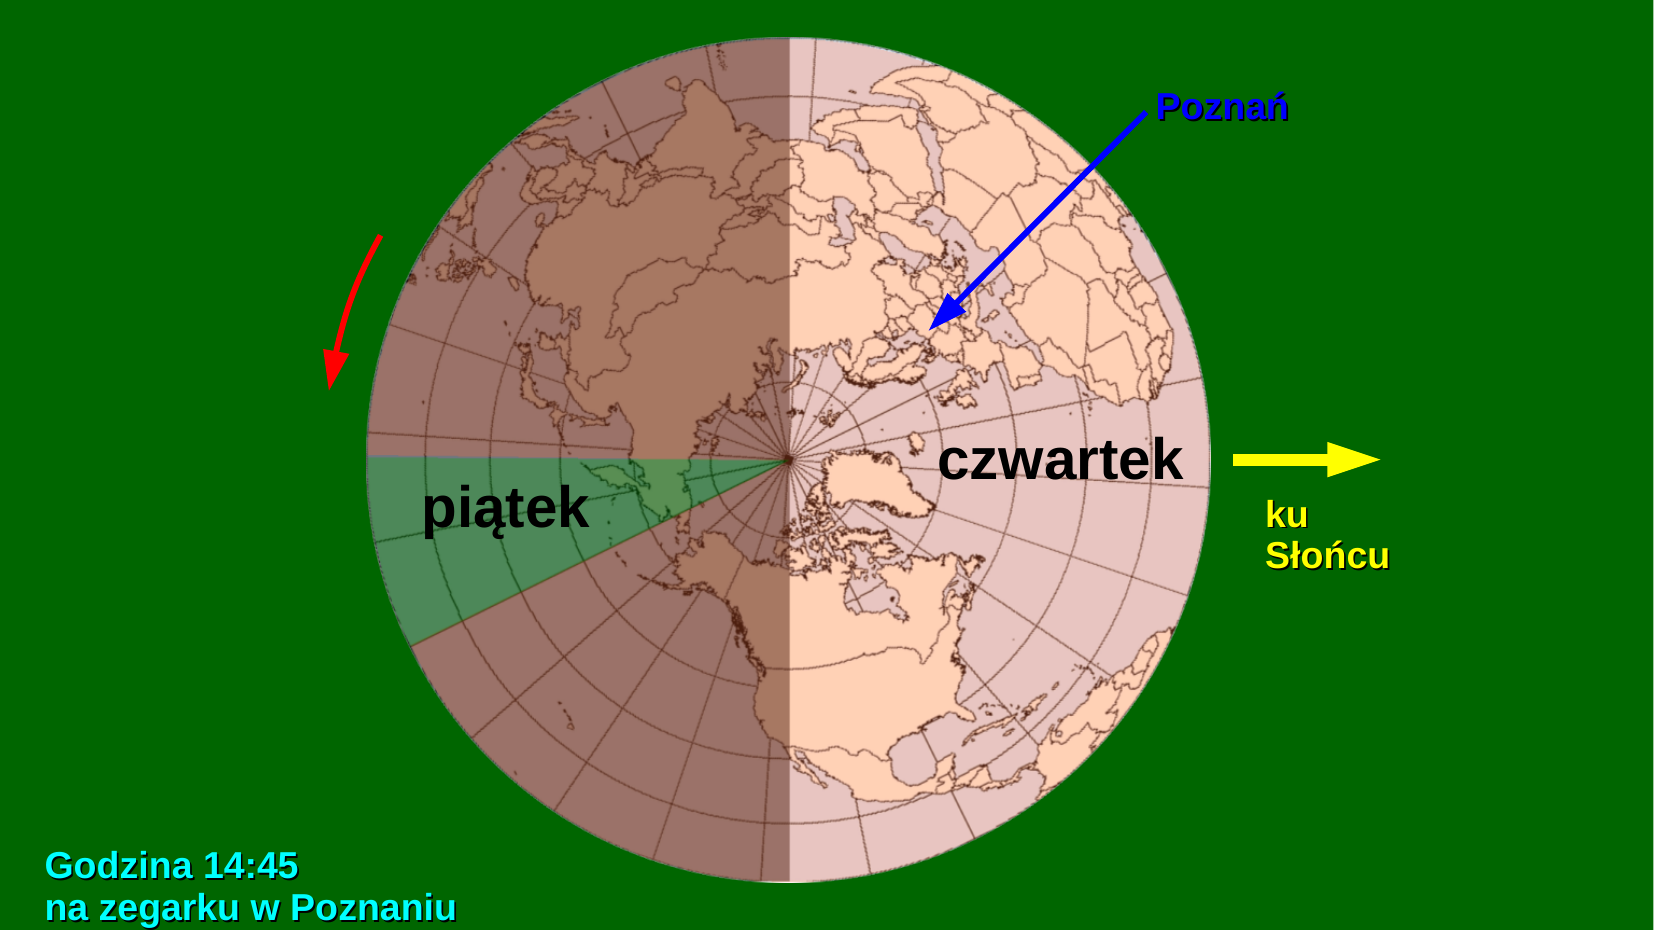

Poznań
czwartek
piątek
ku
Słońcu
Godzina 14:45
na zegarku w Poznaniu